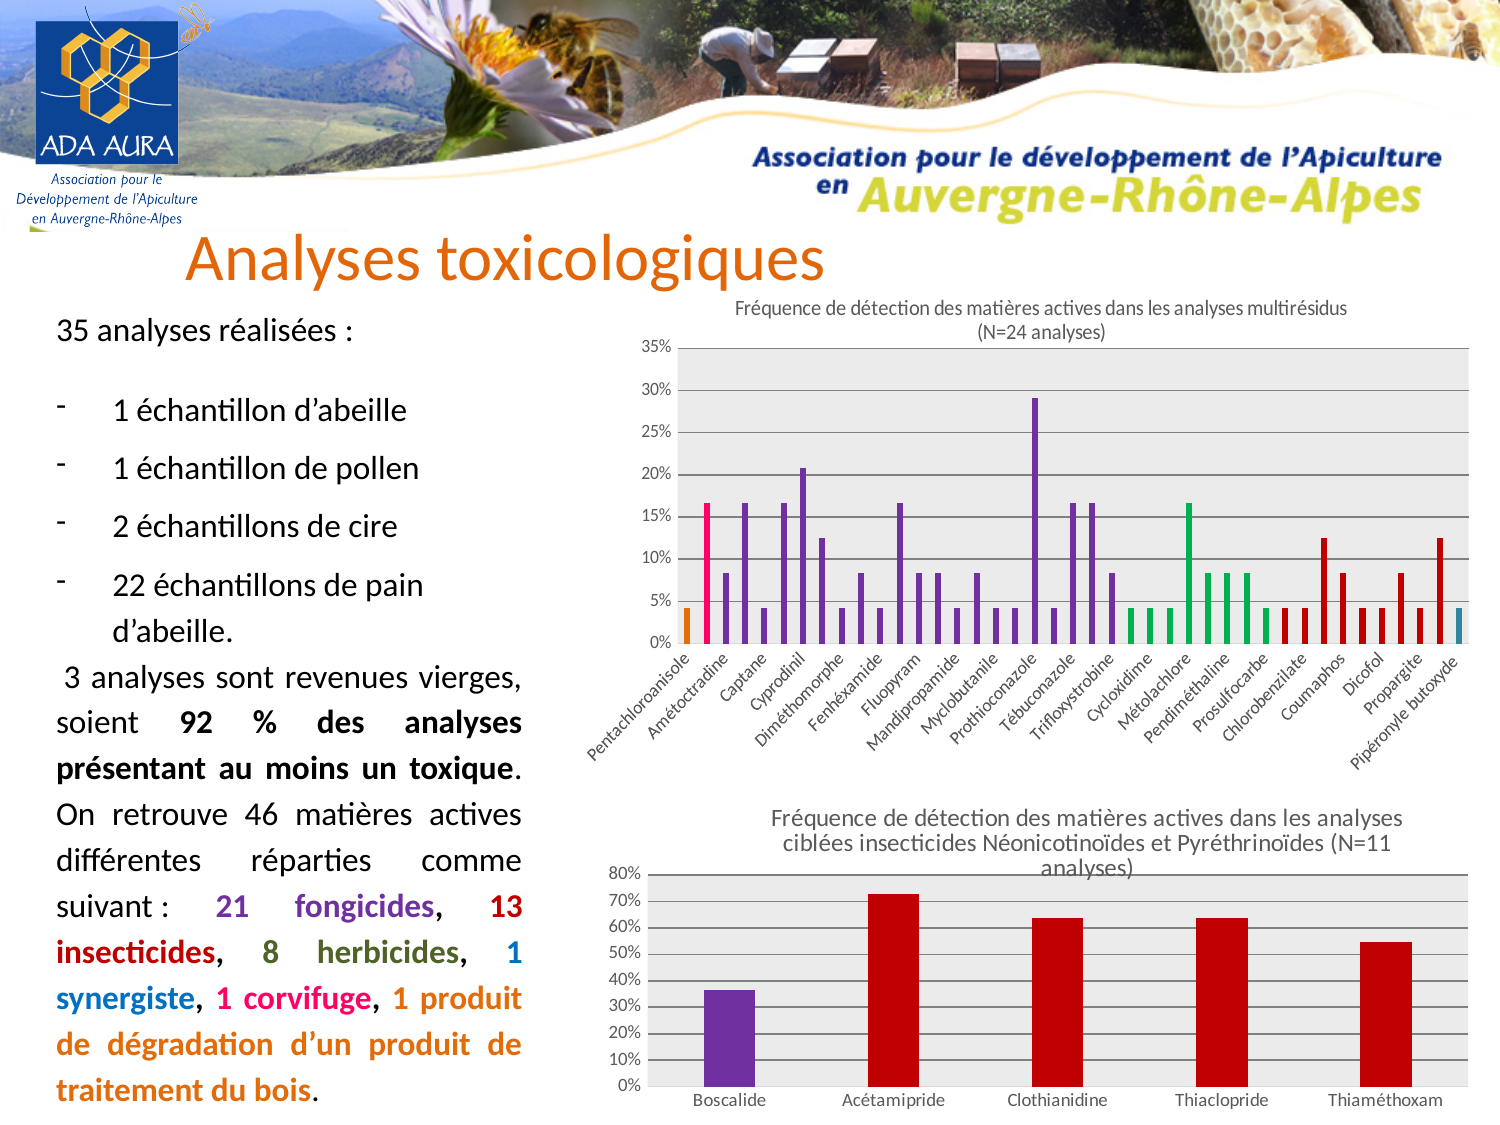

Analyses toxicologiques
### Chart: Fréquence de détection des matières actives dans les analyses multirésidus (N=24 analyses)
| Category | Fréquence de détection dans les analyses |
|---|---|
| Pentachloroanisole | 0.0416666666666667 |
| Anthraquinone | 0.166666666666667 |
| Amétoctradine | 0.0833333333333333 |
| Boscalide | 0.166666666666667 |
| Captane | 0.0416666666666667 |
| Carbendazime | 0.166666666666667 |
| Cyprodinil | 0.208333333333333 |
| Difénoconazole | 0.125 |
| Diméthomorphe | 0.0416666666666667 |
| Dodine | 0.0833333333333333 |
| Fenhéxamide | 0.0416666666666667 |
| Fludioxonil | 0.166666666666667 |
| Fluopyram | 0.0833333333333333 |
| Iprodione | 0.0833333333333333 |
| Mandipropamide | 0.0416666666666667 |
| Metconazole | 0.0833333333333333 |
| Myclobutanile | 0.0416666666666667 |
| Picoxystrobine | 0.0416666666666667 |
| Prothioconazole | 0.291666666666667 |
| Spiroxamine | 0.0416666666666667 |
| Tébuconazole | 0.166666666666667 |
| Thiophanate-méthyle | 0.166666666666667 |
| Trifloxystrobine | 0.0833333333333333 |
| Amidosulfurone | 0.0416666666666667 |
| Cycloxidime | 0.0416666666666667 |
| Diméthénamide | 0.0416666666666667 |
| Métolachlore | 0.166666666666667 |
| Napropamide | 0.0833333333333333 |
| Pendiméthaline | 0.0833333333333333 |
| Propyzamide | 0.0833333333333333 |
| Prosulfocarbe | 0.0416666666666667 |
| Bromopropylate | 0.0416666666666667 |
| Chlorobenzilate | 0.0416666666666667 |
| Chlorpyriphos-éthyle | 0.125 |
| Coumaphos | 0.0833333333333333 |
| DEET - N,N-diéthyl-3-méthylbenzamide (ancien nom : N,N-diéthyl-m-toluamide) | 0.0416666666666667 |
| Dicofol | 0.0416666666666667 |
| Fluvalinate (tau-fluvalinate) | 0.0833333333333333 |
| Propargite | 0.0416666666666667 |
| Trichlorfon | 0.125 |
| Pipéronyle butoxyde | 0.0416666666666667 |35 analyses réalisées :
1 échantillon d’abeille
1 échantillon de pollen
2 échantillons de cire
22 échantillons de pain d’abeille.
 3 analyses sont revenues vierges, soient 92 % des analyses présentant au moins un toxique. On retrouve 46 matières actives différentes réparties comme suivant : 21 fongicides, 13 insecticides, 8 herbicides, 1 synergiste, 1 corvifuge, 1 produit de dégradation d’un produit de traitement du bois.
### Chart: Fréquence de détection des matières actives dans les analyses ciblées insecticides Néonicotinoïdes et Pyréthrinoïdes (N=11 analyses)
| Category | |
|---|---|
| Boscalide | 0.363636363636364 |
| Acétamipride | 0.727272727272727 |
| Clothianidine | 0.636363636363636 |
| Thiaclopride | 0.636363636363636 |
| Thiaméthoxam | 0.545454545454546 |